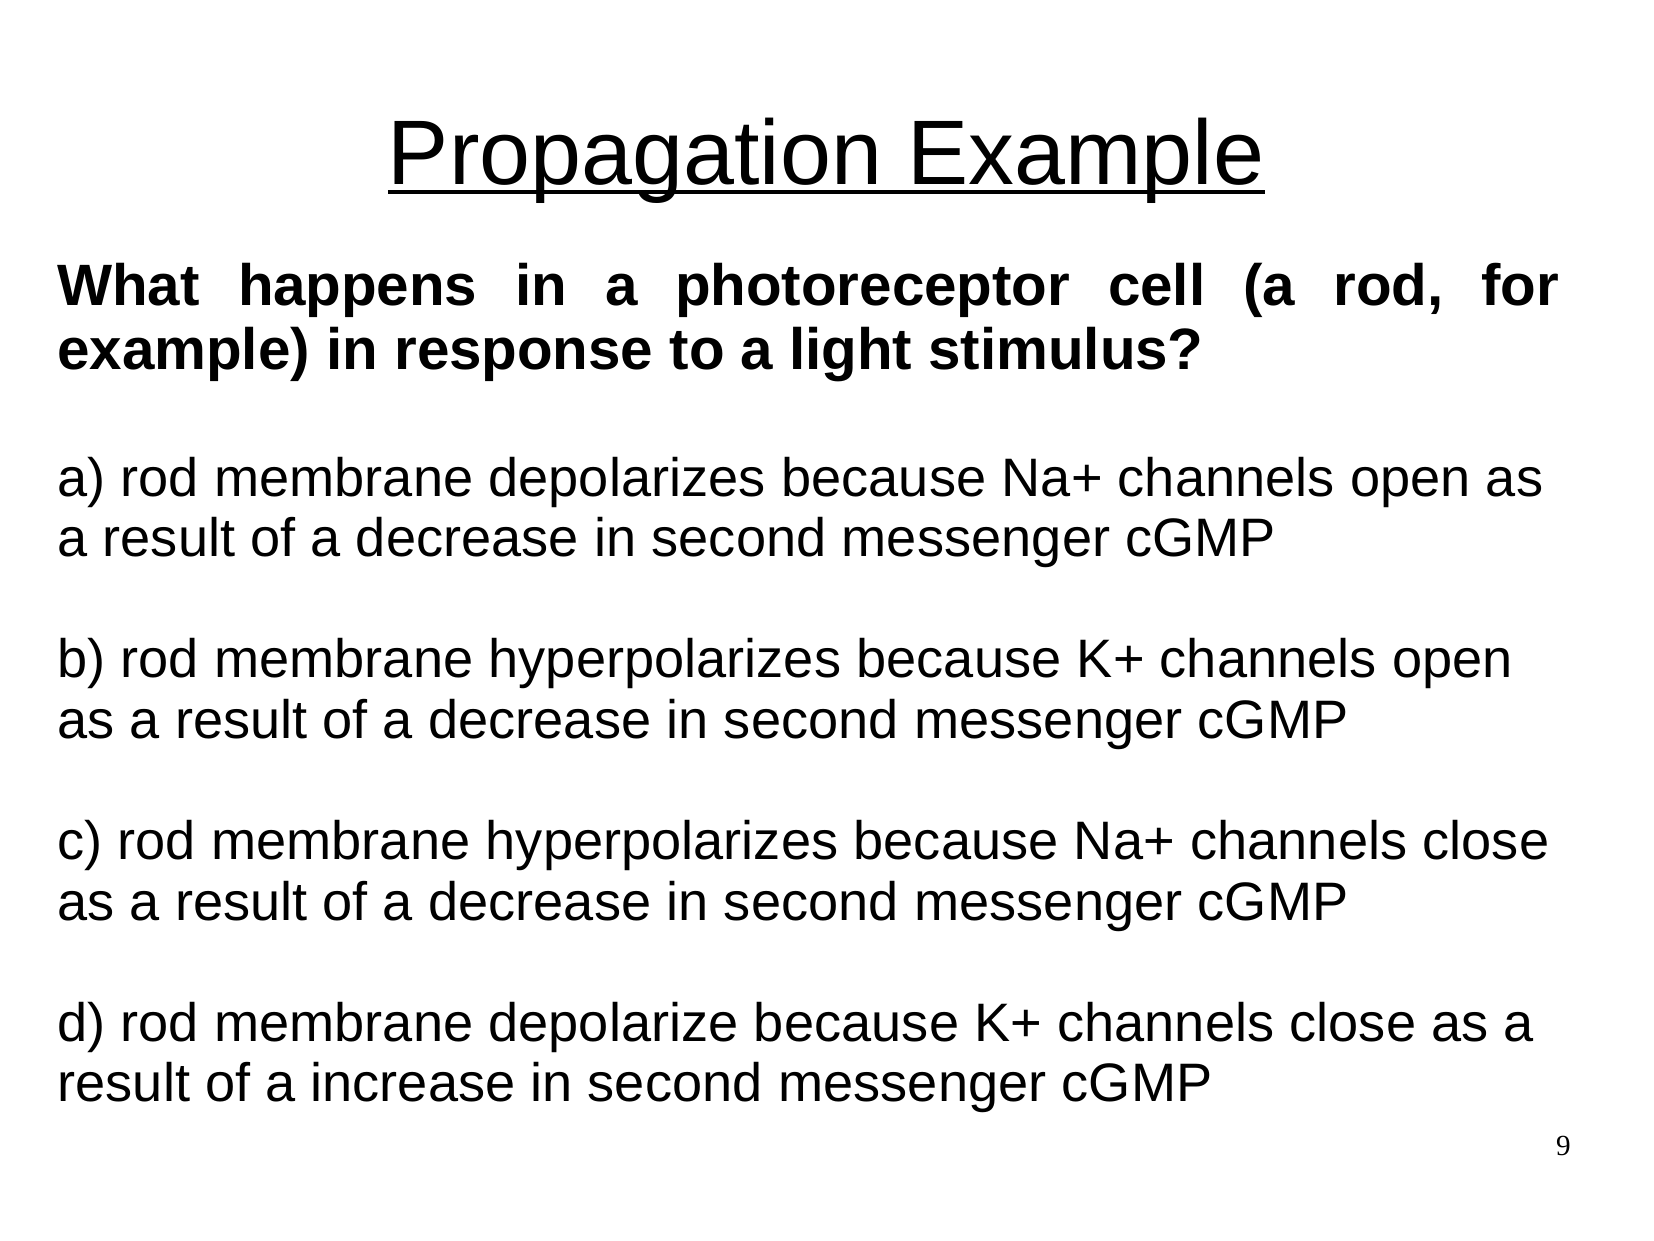

# Propagation Example
What happens in a photoreceptor cell (a rod, for example) in response to a light stimulus?
a) rod membrane depolarizes because Na+ channels open as a result of a decrease in second messenger cGMP
b) rod membrane hyperpolarizes because K+ channels open as a result of a decrease in second messenger cGMP
c) rod membrane hyperpolarizes because Na+ channels close as a result of a decrease in second messenger cGMP
d) rod membrane depolarize because K+ channels close as a result of a increase in second messenger cGMP
9